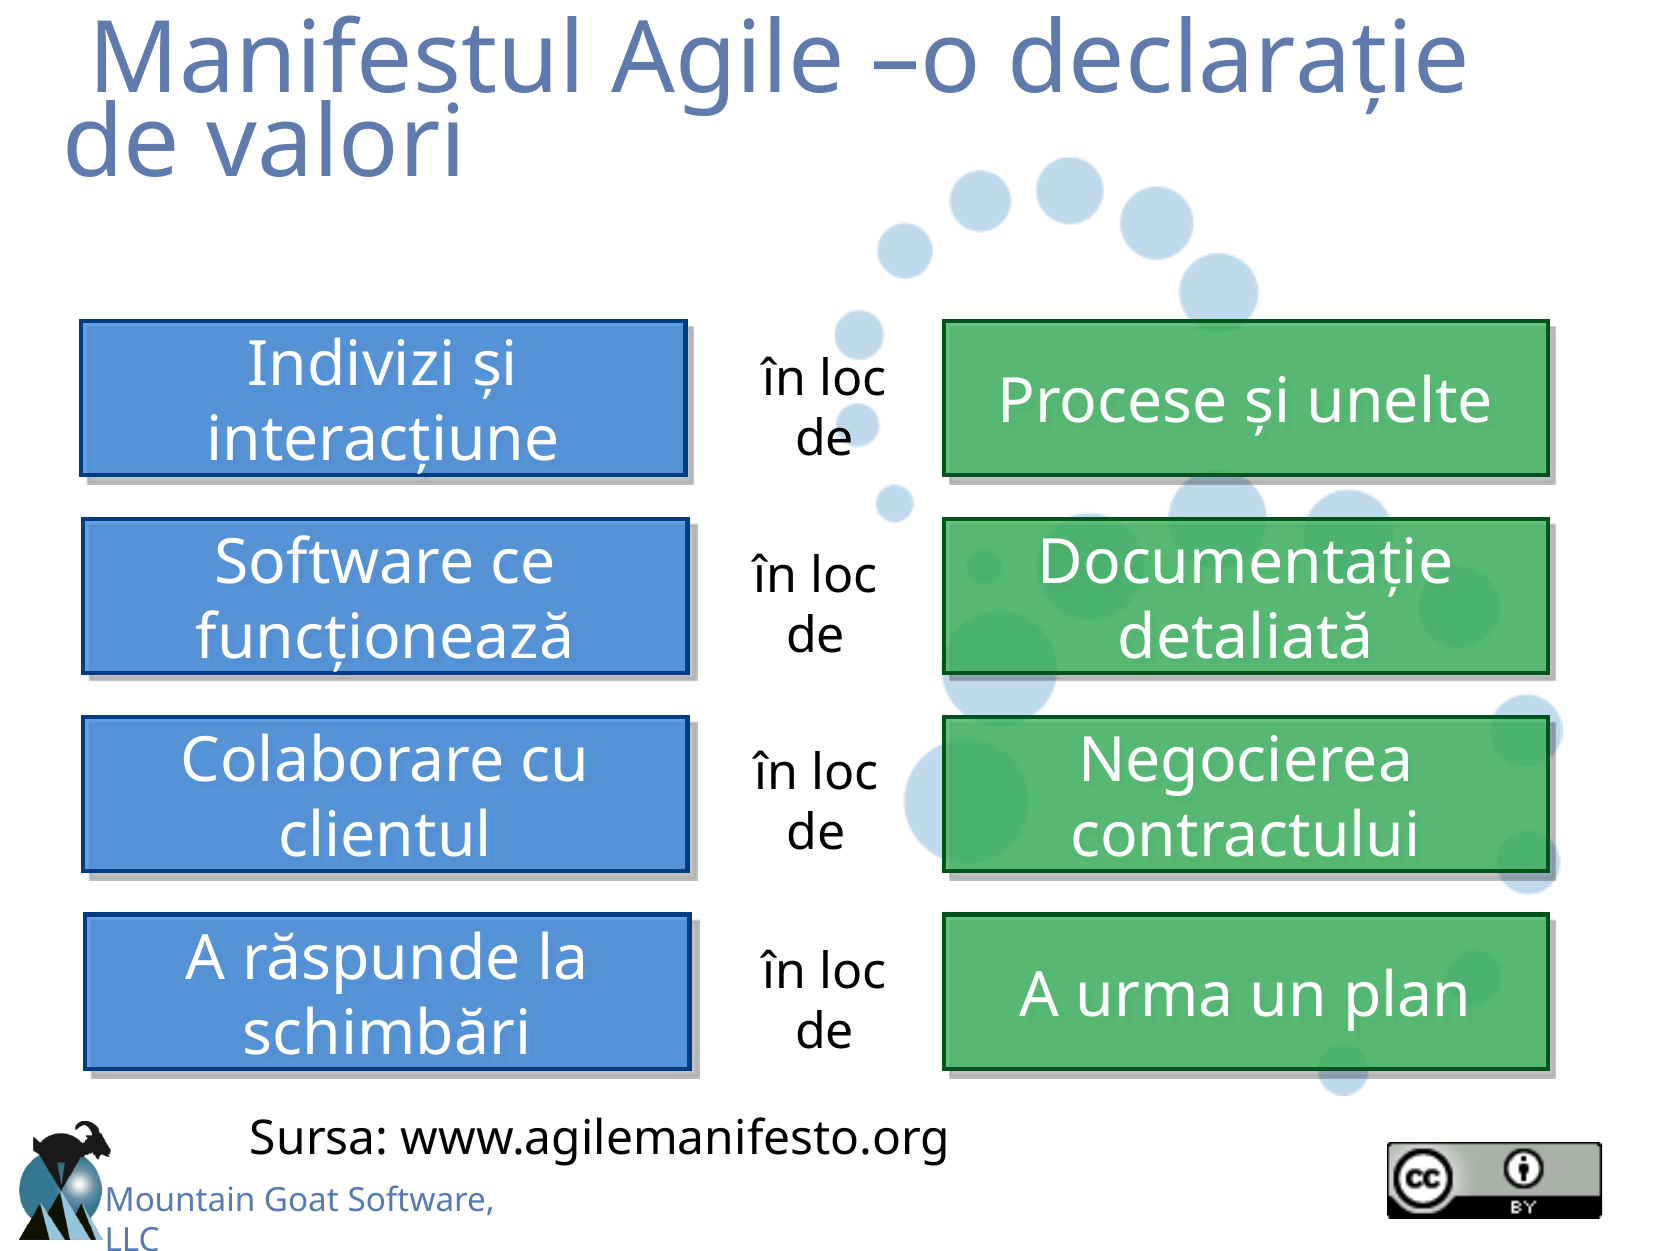

# Manifestul Agile –o declarație de valori
Indivizi și interacțiune
Procese și unelte
în loc de
Software ce funcționează
Documentație detaliată
în loc de
Colaborare cu clientul
Negocierea contractului
în loc de
A răspunde la schimbări
A urma un plan
în loc de
Sursa: www.agilemanifesto.org